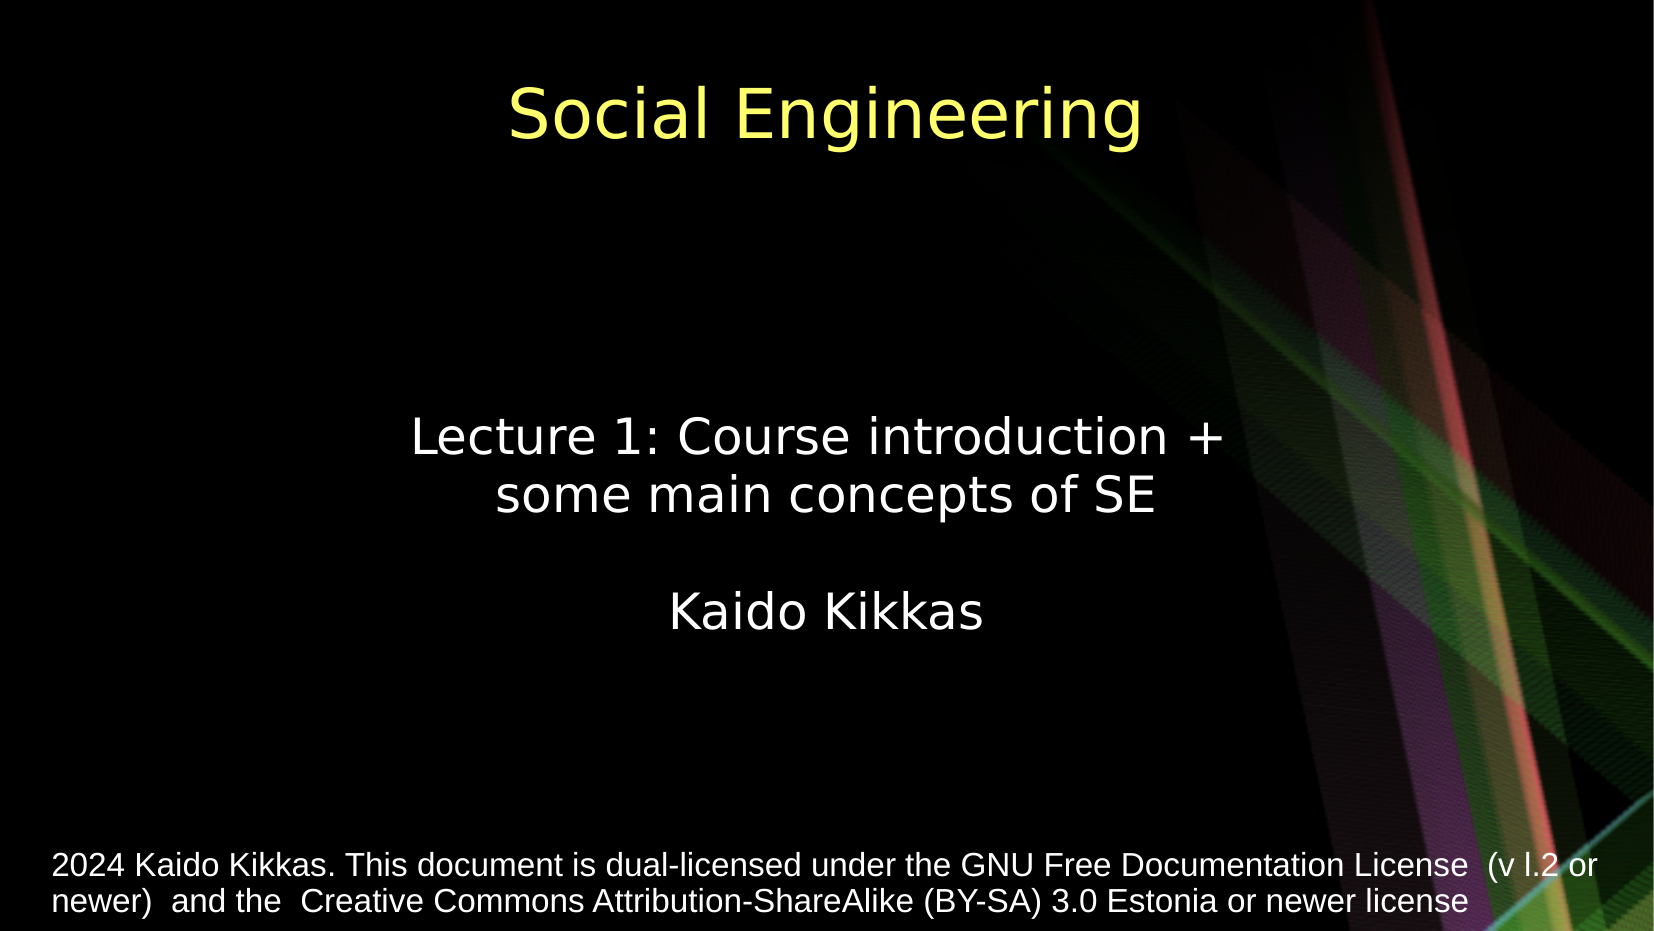

# Social Engineering
Lecture 1: Course introduction +
some main concepts of SE
Kaido Kikkas
2024 Kaido Kikkas. This document is dual-licensed under the GNU Free Documentation License (v l.2 or newer) and the Creative Commons Attribution-ShareAlike (BY-SA) 3.0 Estonia or newer license